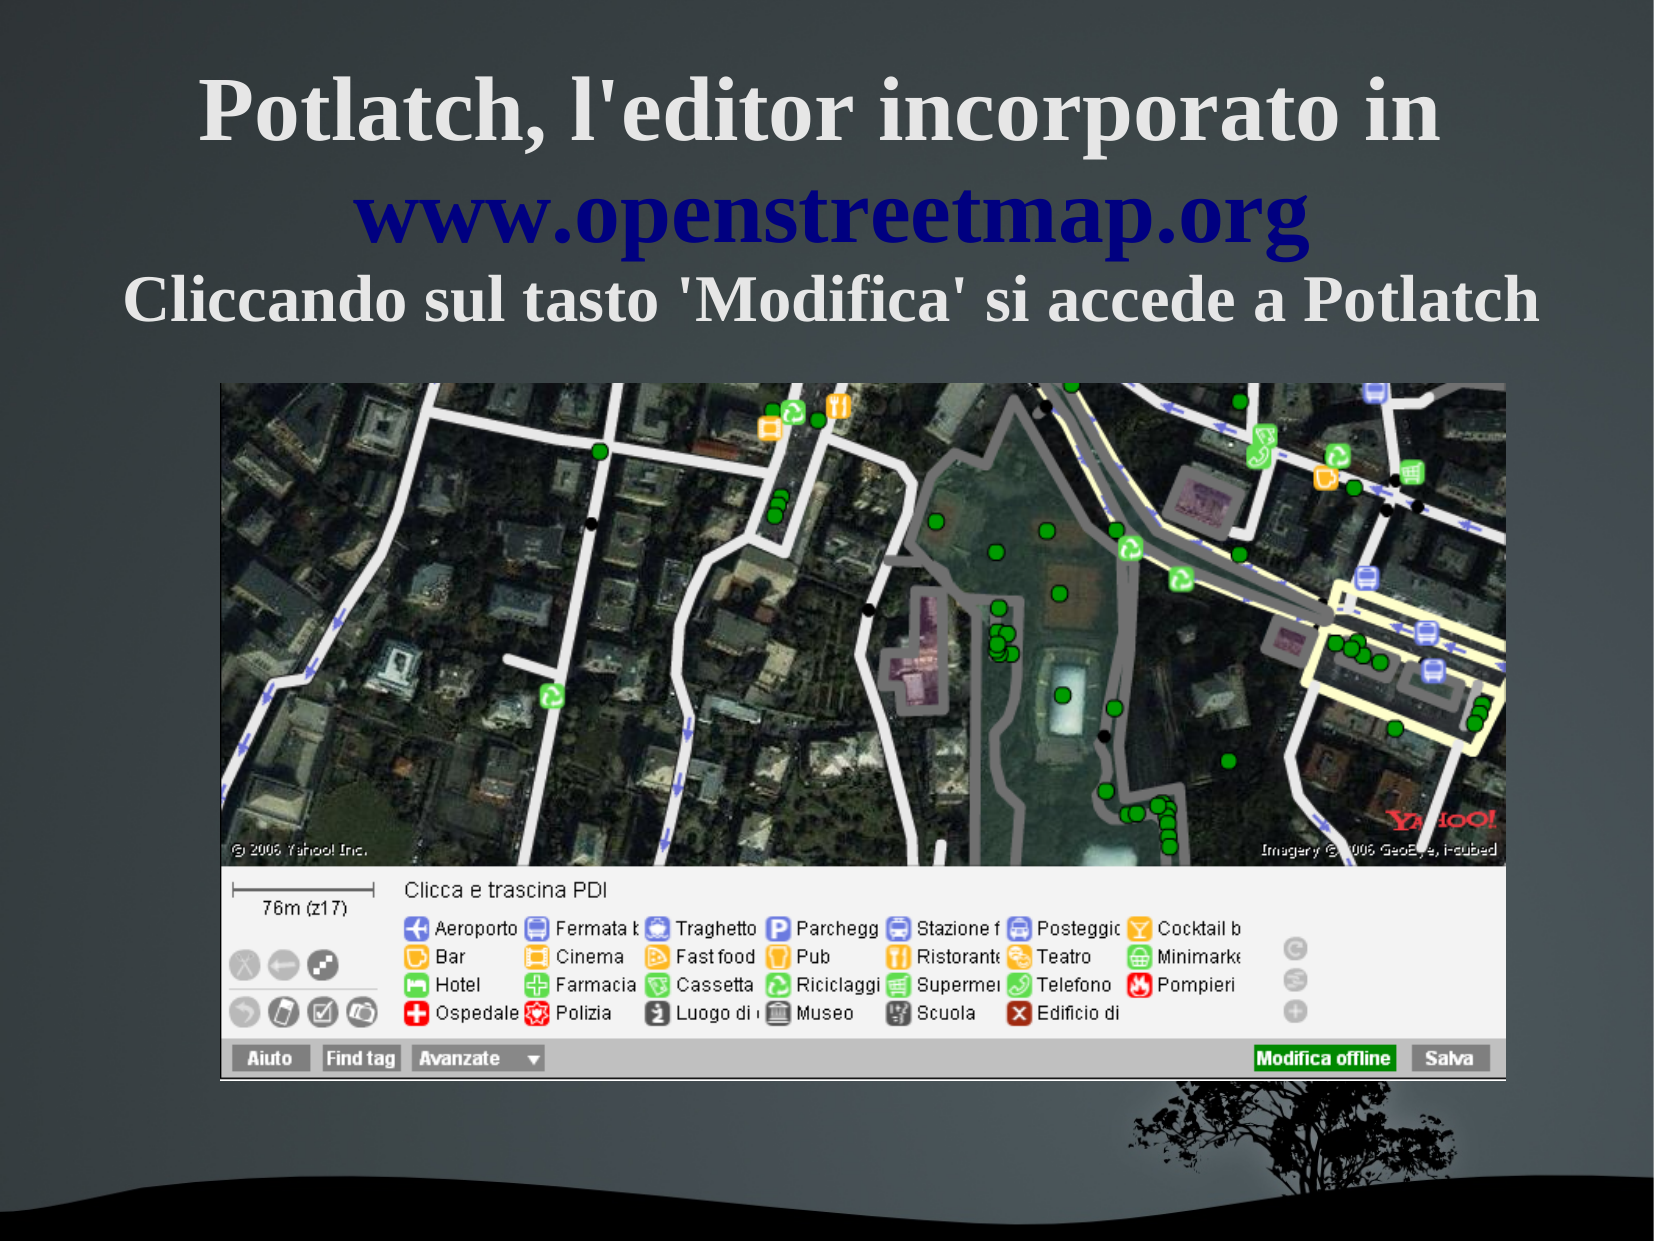

# Potlatch, l'editor incorporato in www.openstreetmap.org Cliccando sul tasto 'Modifica' si accede a Potlatch